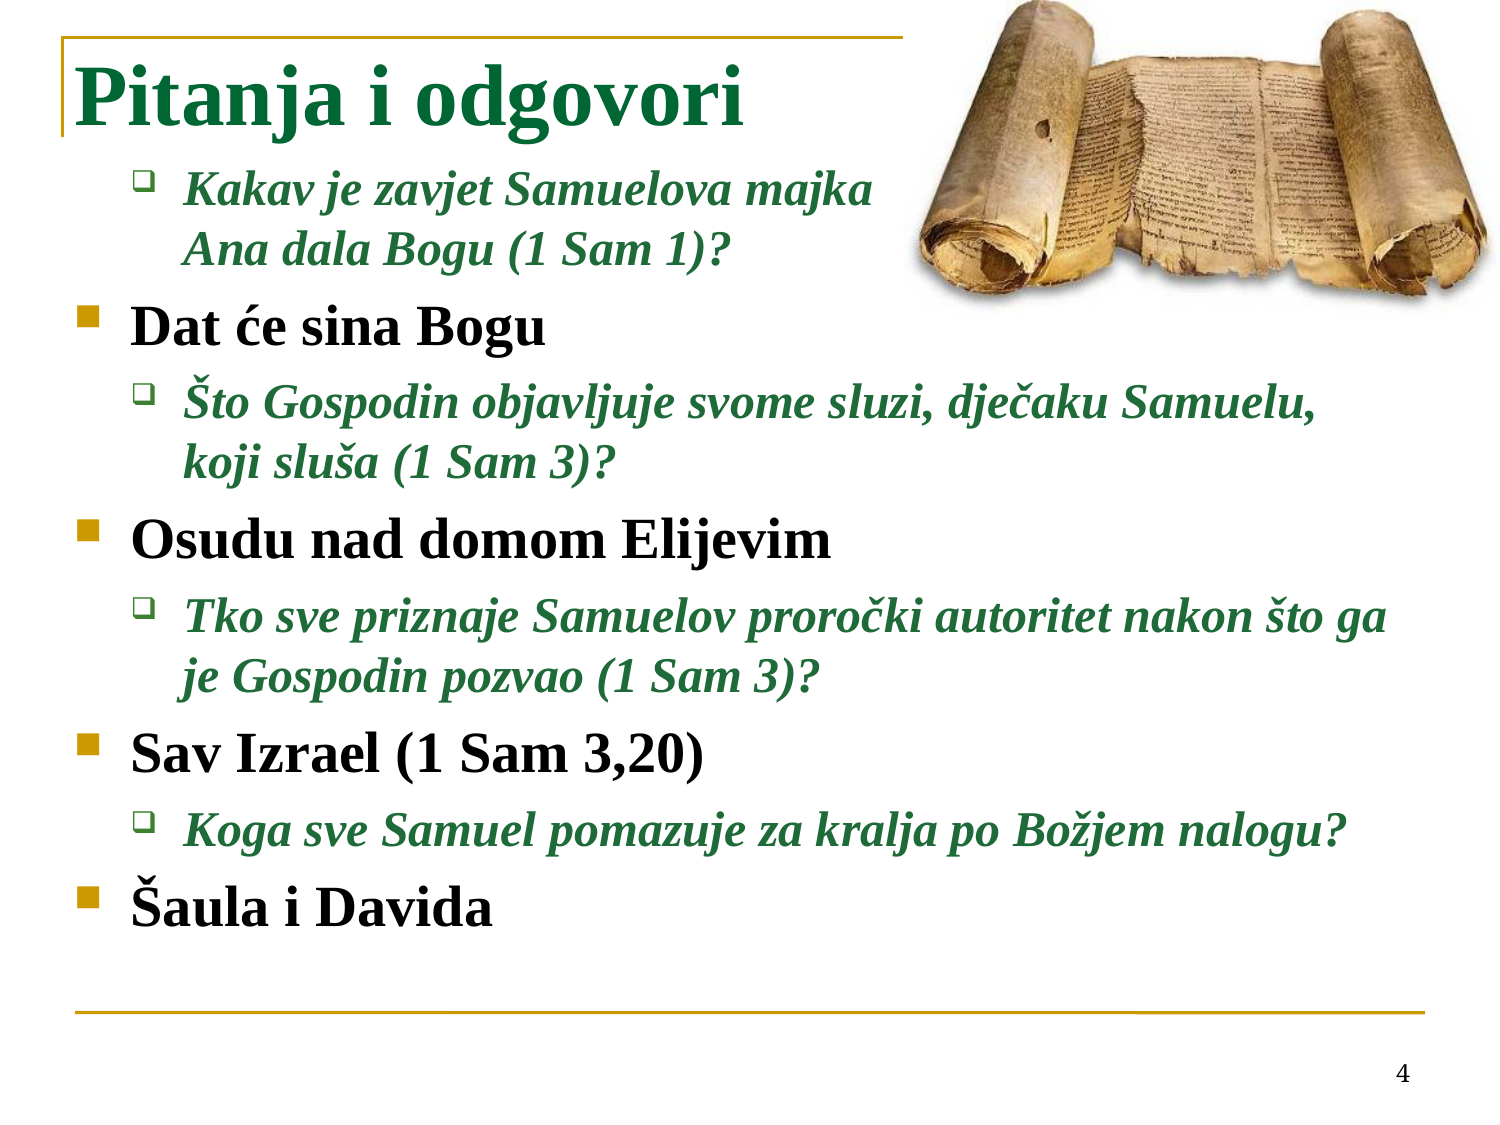

Pitanja i odgovori
Kakav je zavjet Samuelova majka
Ana dala Bogu (1 Sam 1)?
Dat će sina Bogu
Što Gospodin objavljuje svome sluzi, dječaku Samuelu, koji sluša (1 Sam 3)?
Osudu nad domom Elijevim
Tko sve priznaje Samuelov proročki autoritet nakon što ga je Gospodin pozvao (1 Sam 3)?
Sav Izrael (1 Sam 3,20)
Koga sve Samuel pomazuje za kralja po Božjem nalogu?
Šaula i Davida